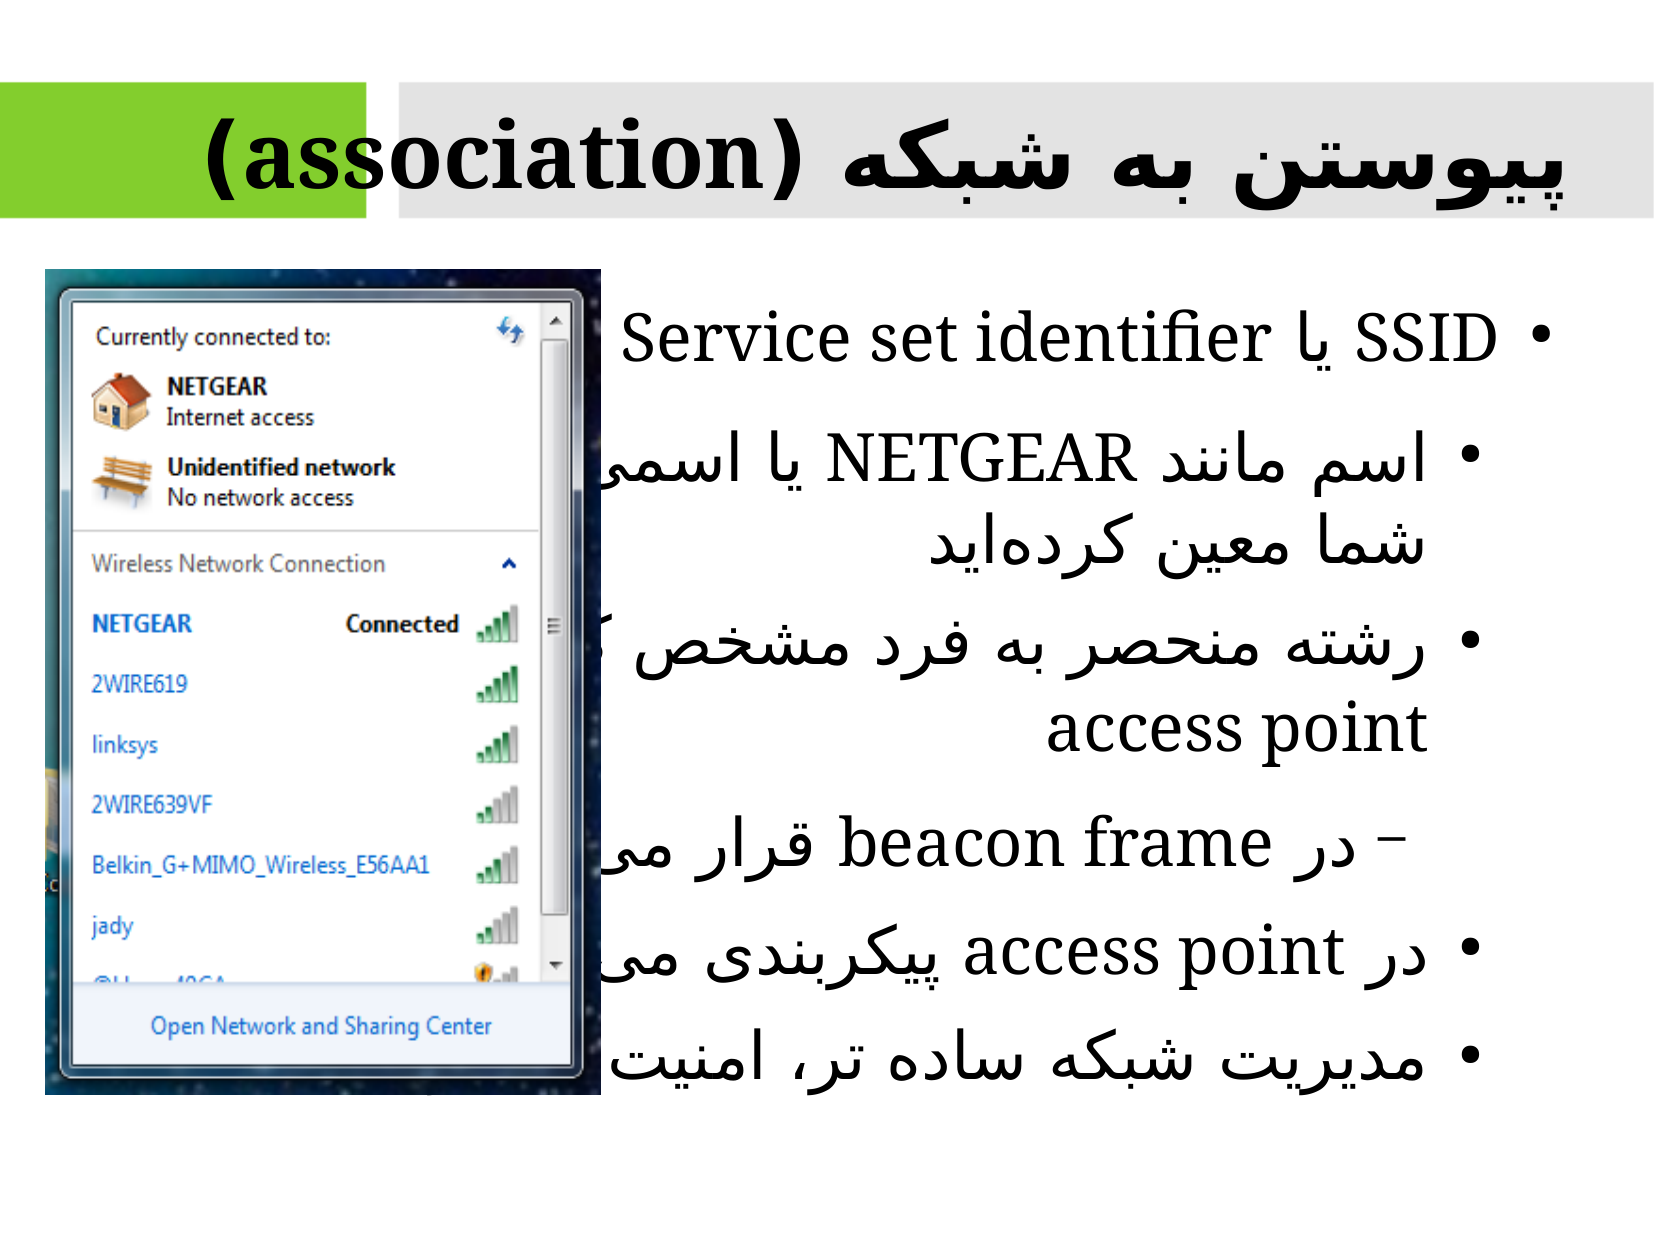

# پیوستن به شبکه (association)
SSID یا Service set identifier
اسم مانند NETGEAR یا اسمی که‌
شما معین کرده‌اید
رشته منحصر به فرد مشخص کننده ‌
access point
در beacon frame قرار می‌گیرد
در access point پیکربندی می‌شود
مدیریت شبکه ساده تر،‌ امنیت بیشتر